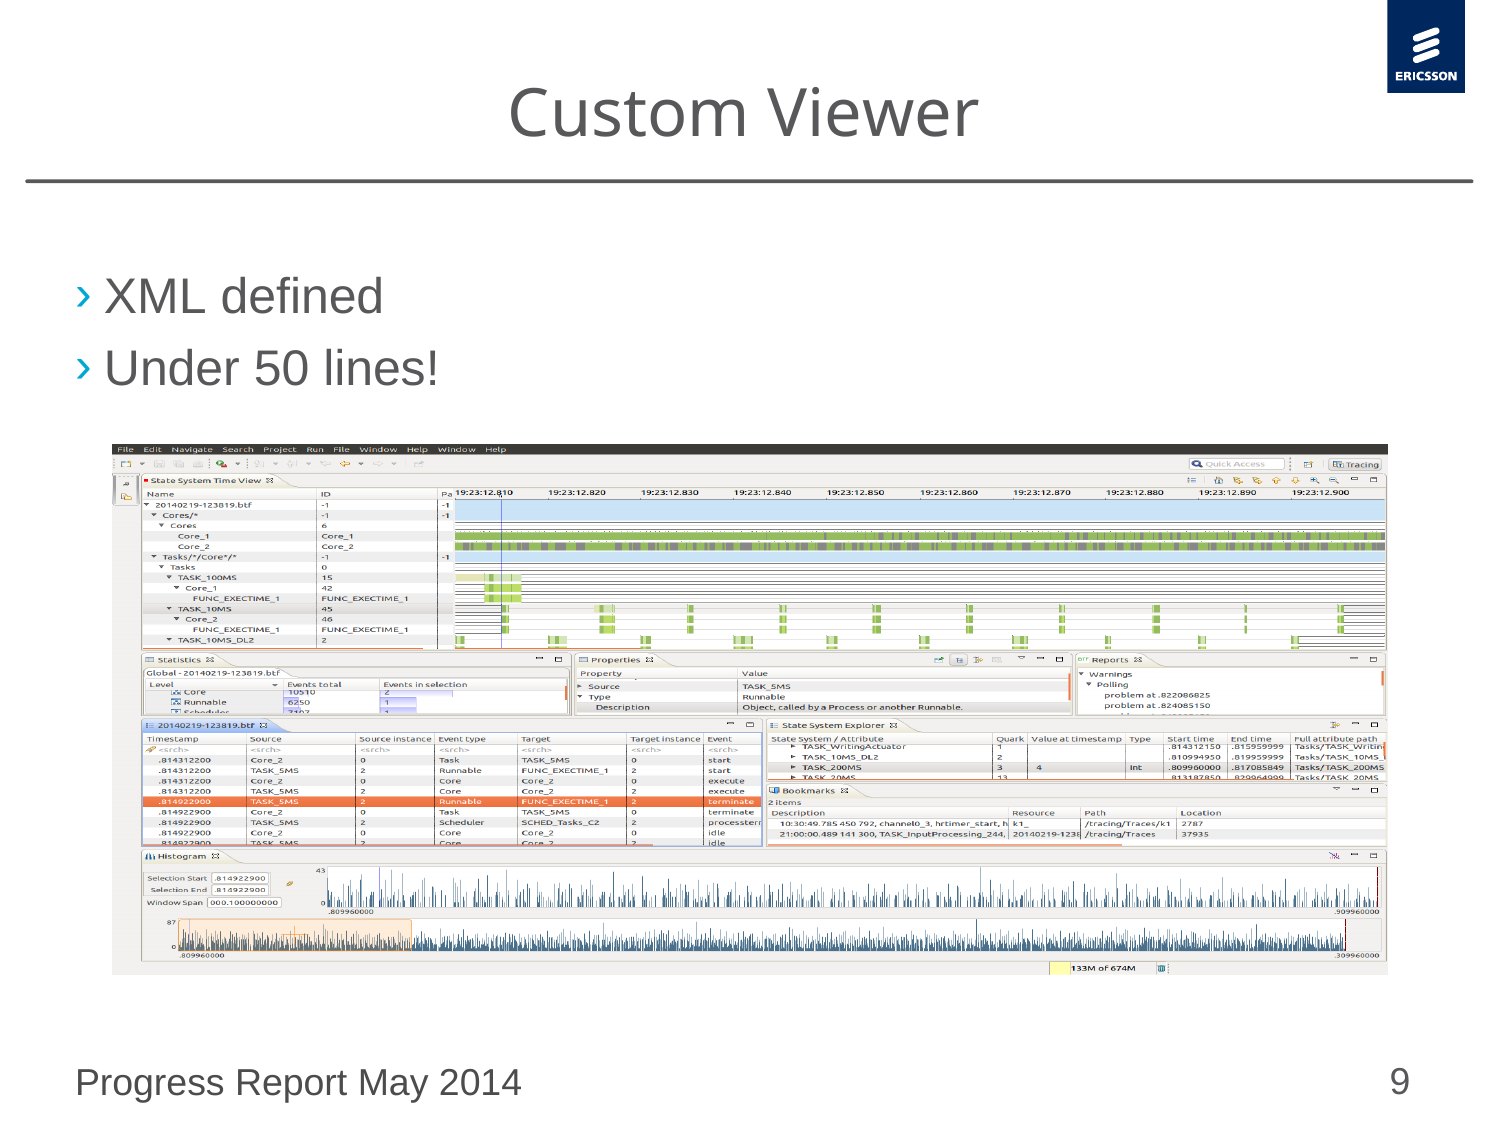

# Custom Viewer
XML defined
Under 50 lines!
Progress Report May 2014